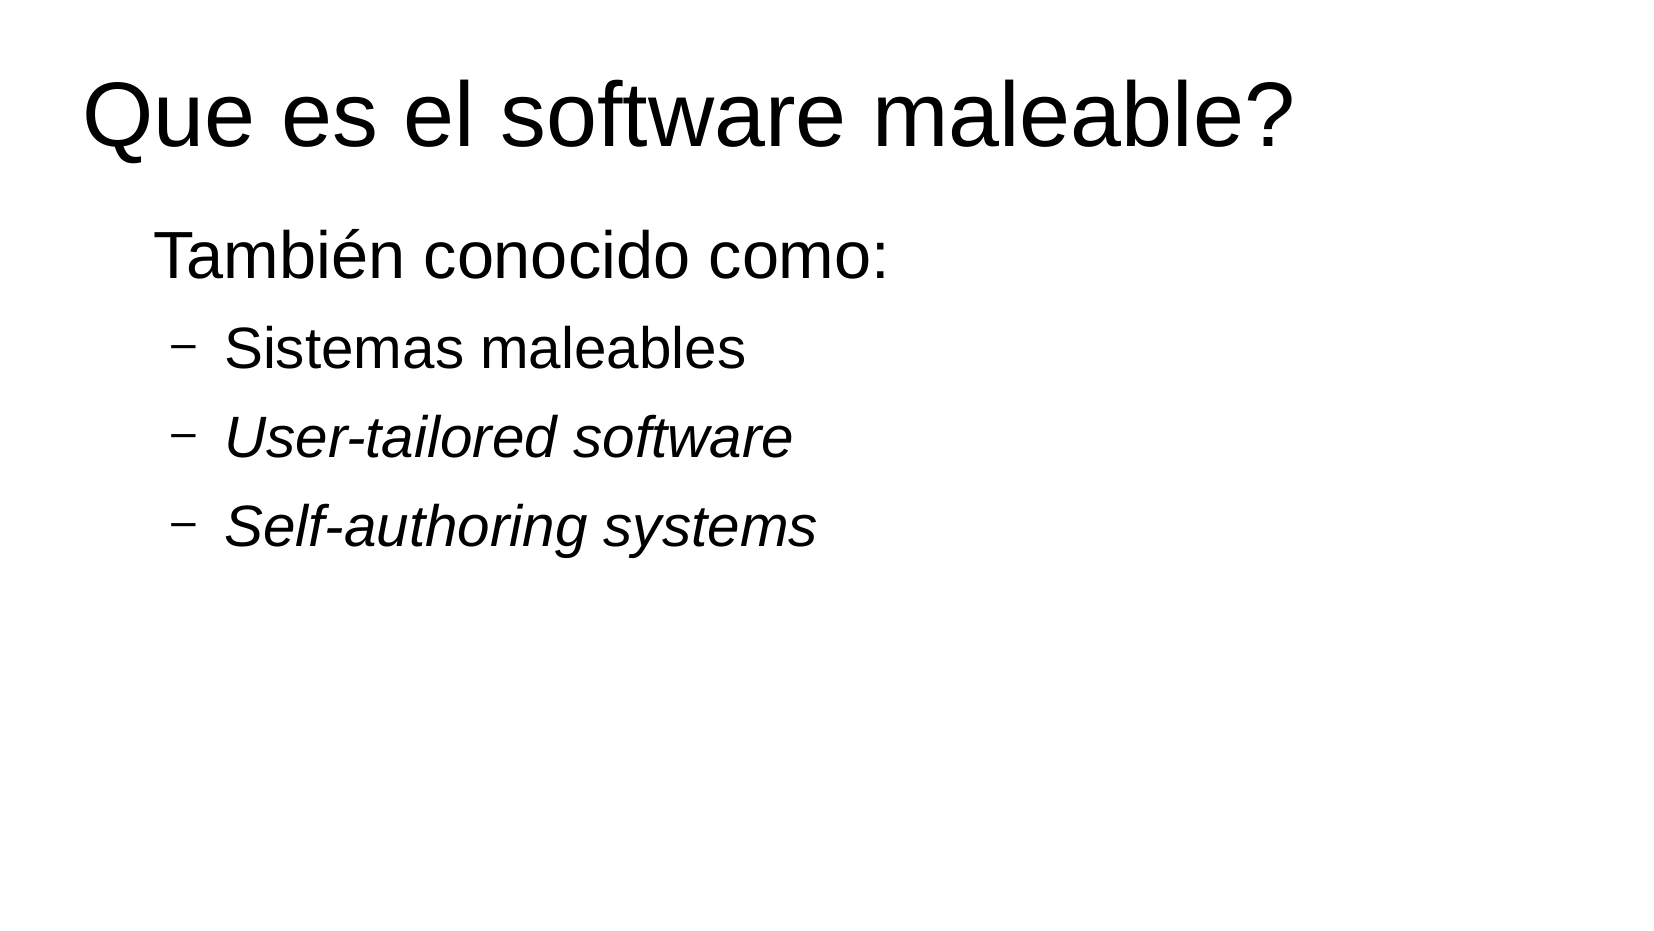

# Que es el software maleable?
También conocido como:
Sistemas maleables
User-tailored software
Self-authoring systems